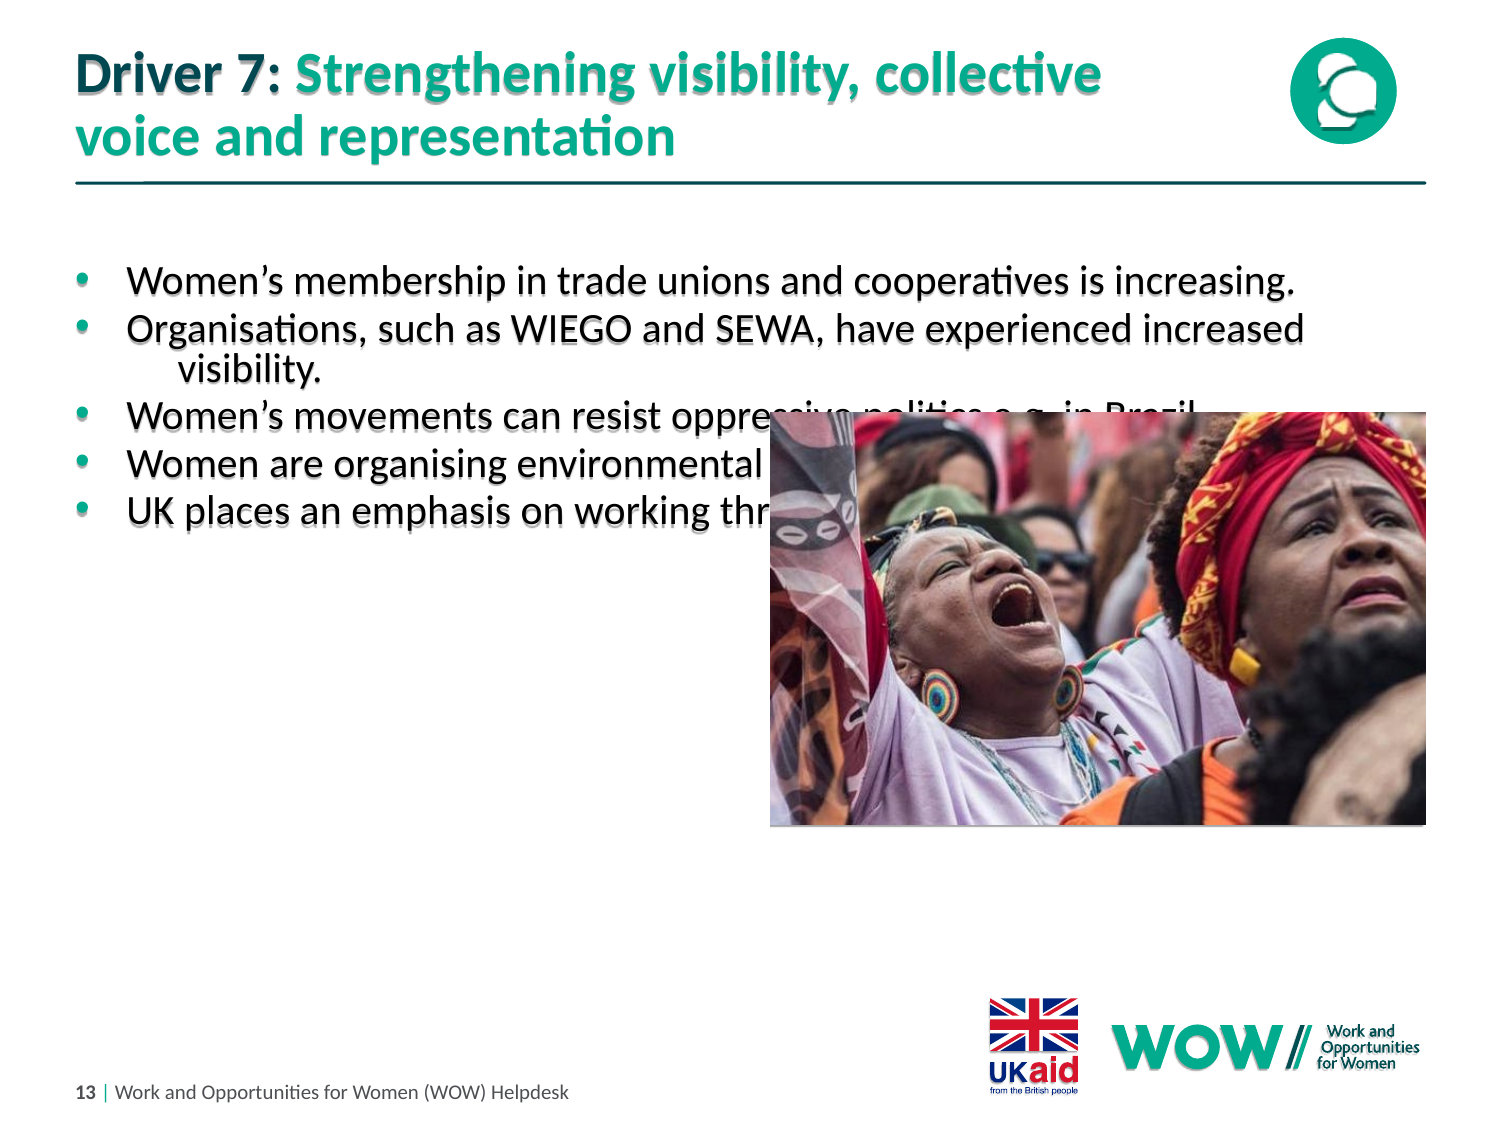

# Driver 7: Strengthening visibility, collective voice and representation
Women’s membership in trade unions and cooperatives is increasing.
Organisations, such as WIEGO and SEWA, have experienced increased visibility.
Women’s movements can resist oppressive politics e.g. in Brazil
Women are organising environmental and climate change movements
UK places an emphasis on working through WROs in the W&G Strategy
13 | Work and Opportunities for Women (WOW) Helpdesk